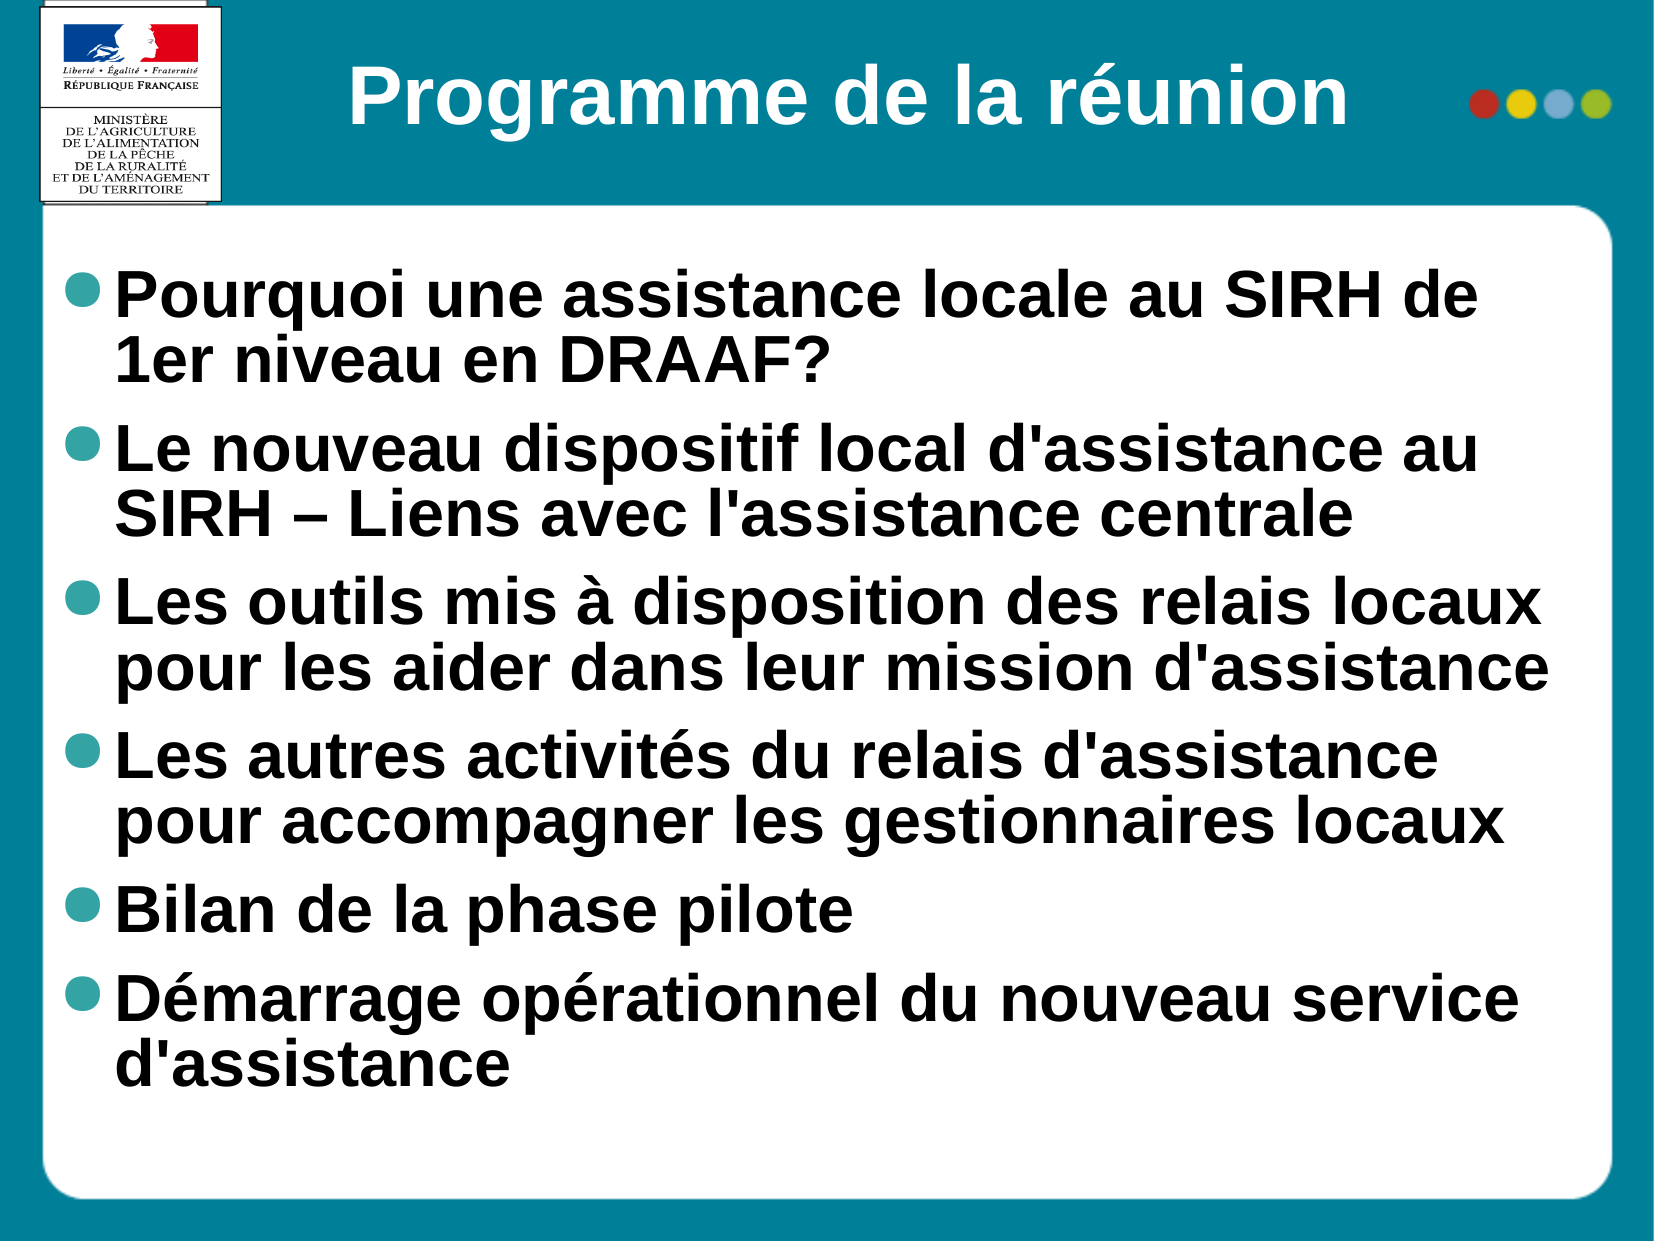

# Programme de la réunion
Pourquoi une assistance locale au SIRH de 1er niveau en DRAAF?
Le nouveau dispositif local d'assistance au SIRH – Liens avec l'assistance centrale
Les outils mis à disposition des relais locaux pour les aider dans leur mission d'assistance
Les autres activités du relais d'assistance pour accompagner les gestionnaires locaux
Bilan de la phase pilote
Démarrage opérationnel du nouveau service d'assistance